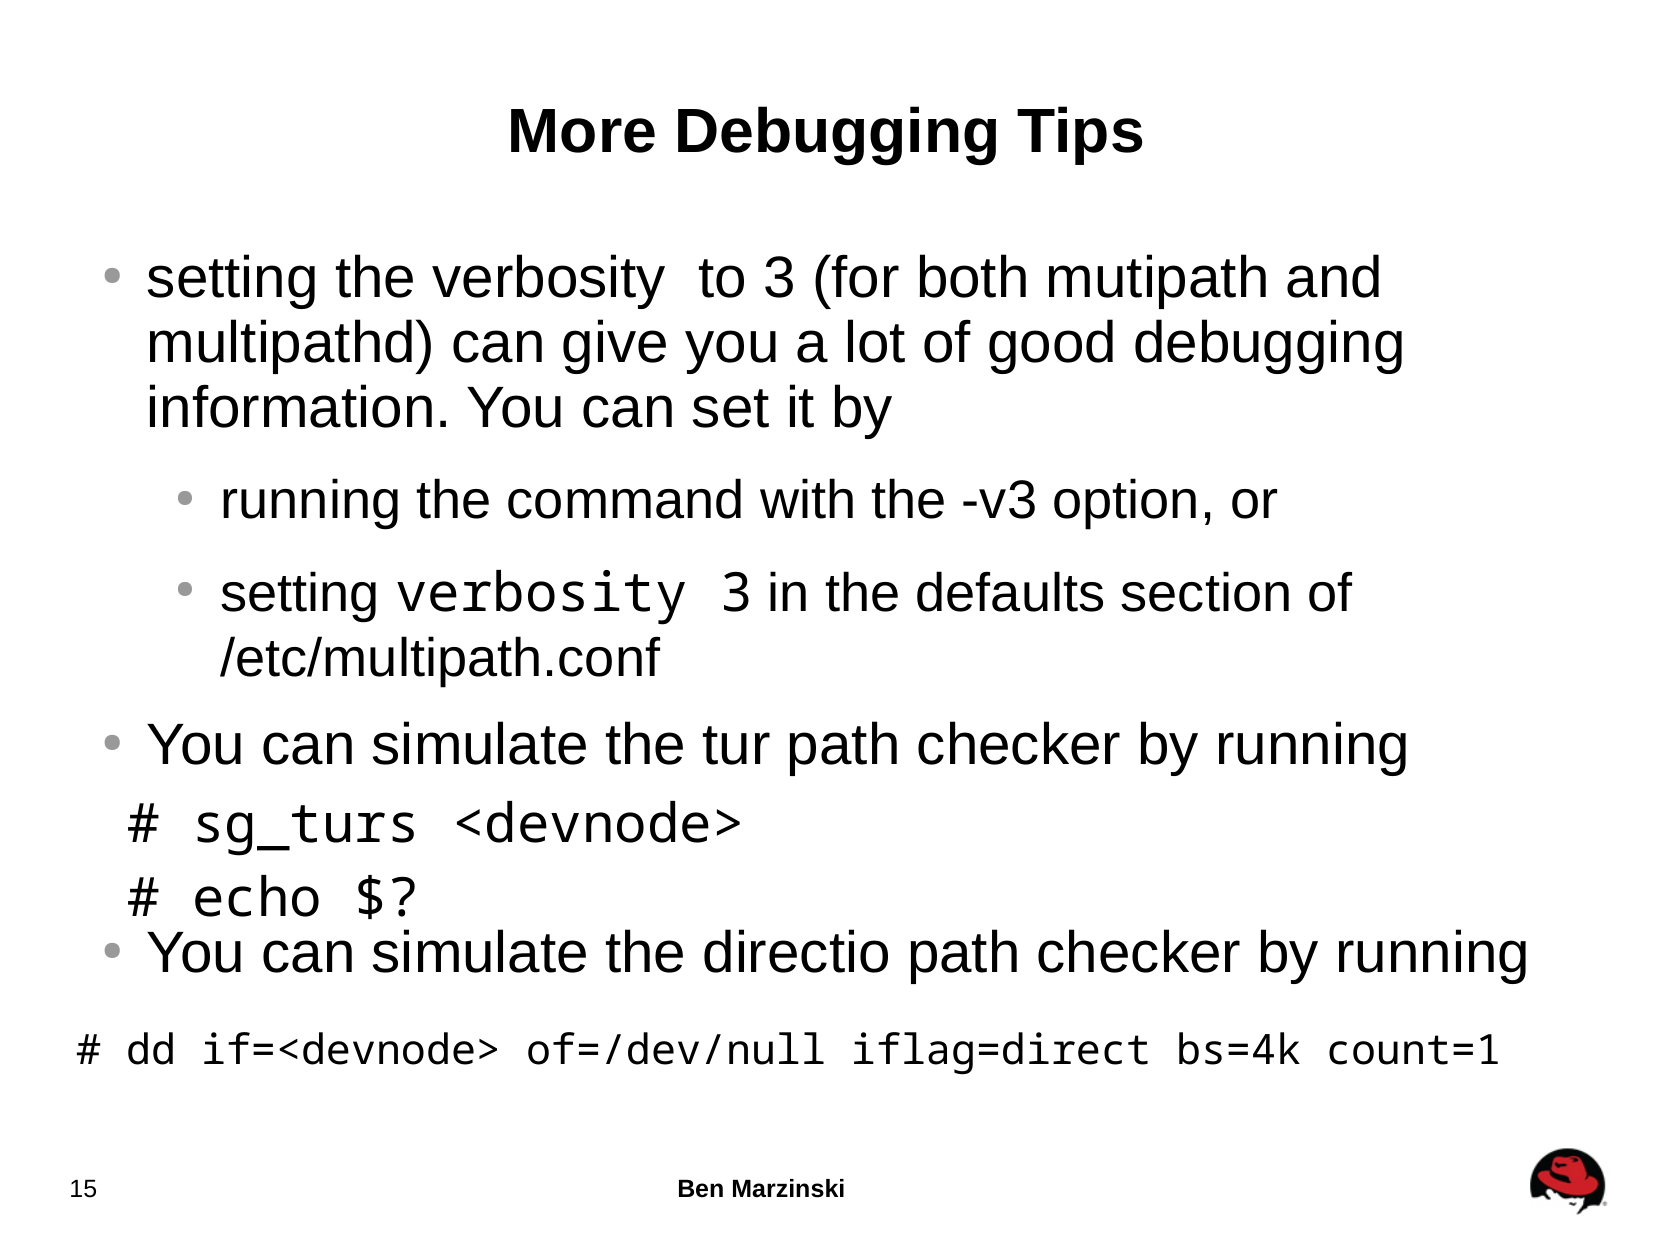

# More Debugging Tips
setting the verbosity to 3 (for both mutipath and multipathd) can give you a lot of good debugging information. You can set it by
running the command with the -v3 option, or
setting verbosity 3 in the defaults section of /etc/multipath.conf
You can simulate the tur path checker by running
# sg_turs <devnode>
# echo $?
You can simulate the directio path checker by running
# dd if=<devnode> of=/dev/null iflag=direct bs=4k count=1